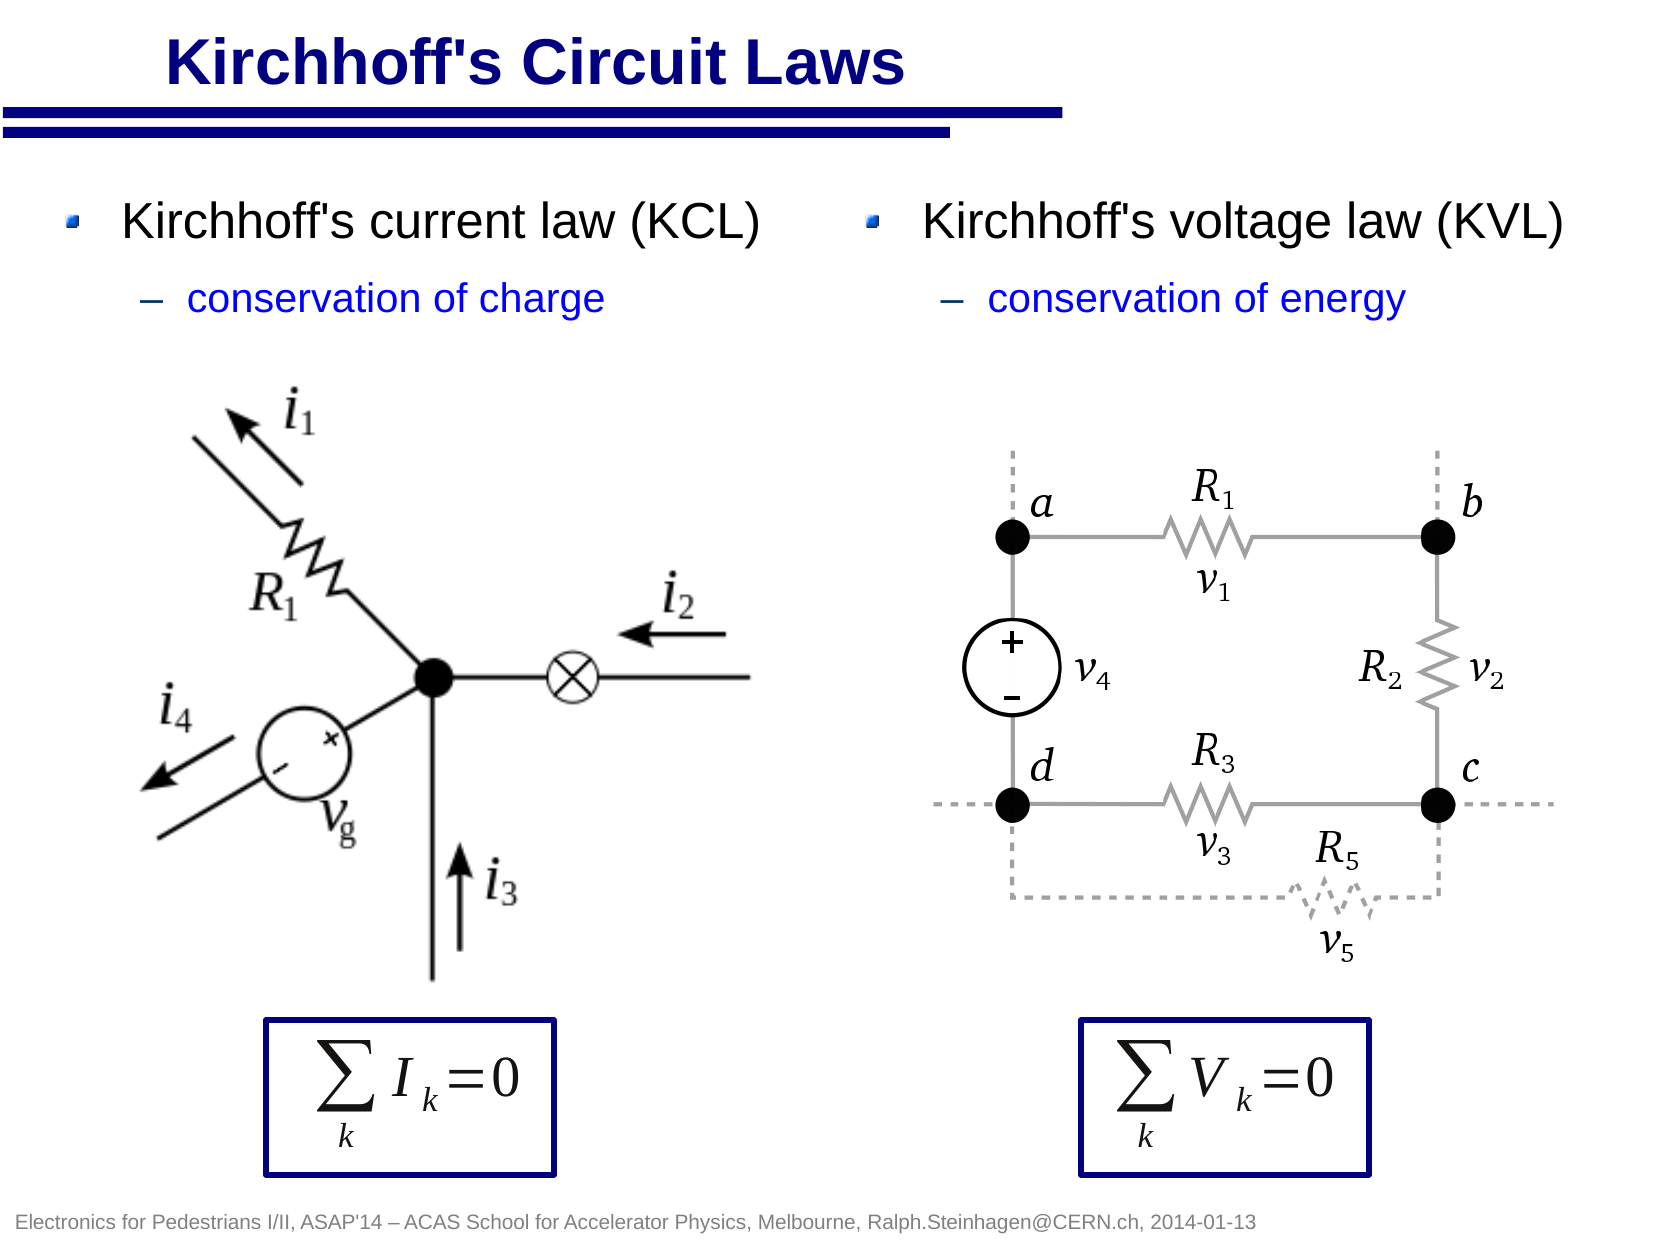

# Kirchhoff's Circuit Laws
Kirchhoff's current law (KCL)
conservation of charge
Kirchhoff's voltage law (KVL)
conservation of energy